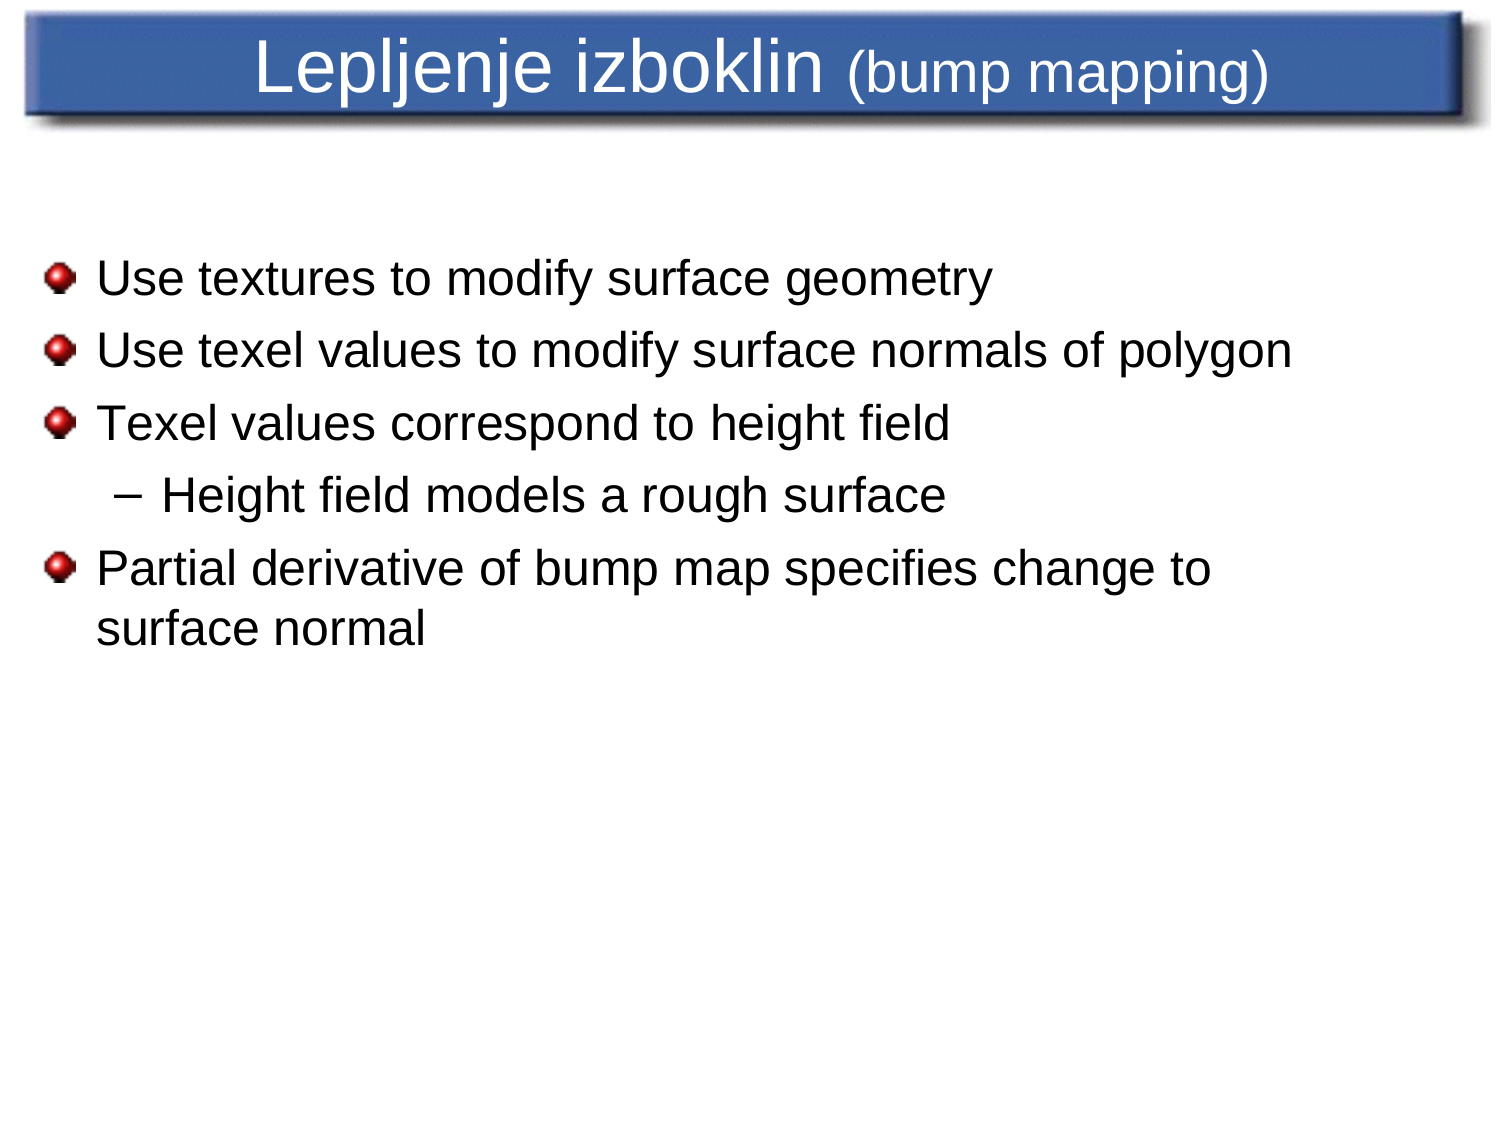

# Lepljenje izboklin (bump mapping)
Use textures to modify surface geometry
Use texel values to modify surface normals of polygon
Texel values correspond to height field
Height field models a rough surface
Partial derivative of bump map specifies change to surface normal